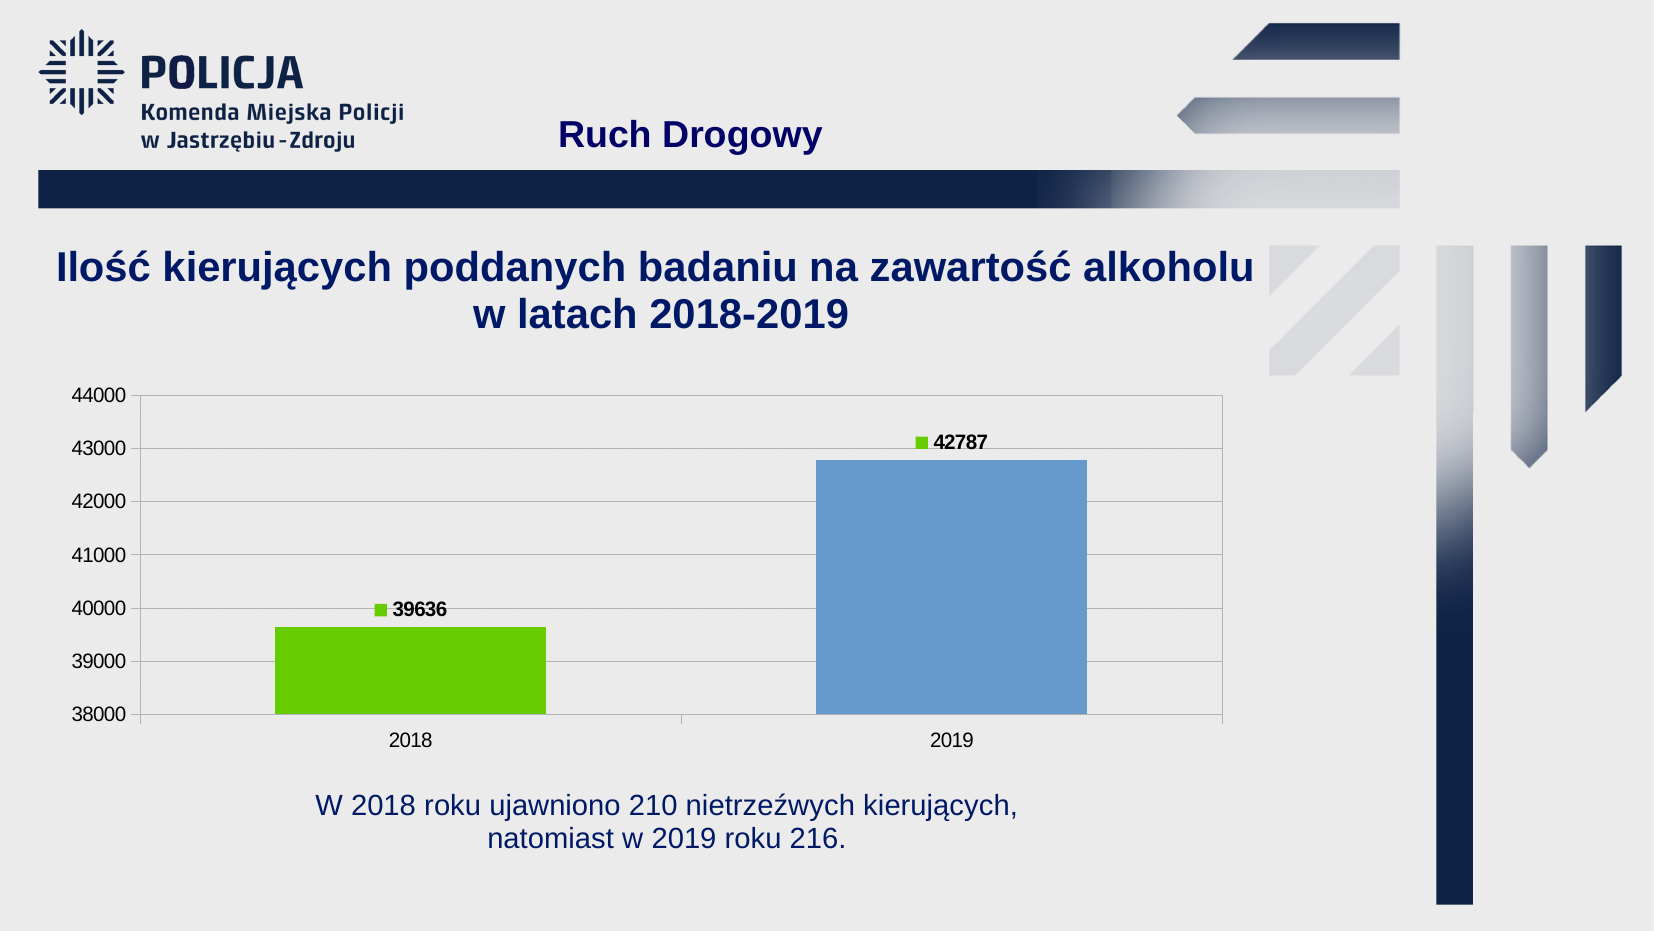

Ruch Drogowy
# Ilość kierujących poddanych badaniu na zawartość alkoholu w latach 2018-2019
### Chart
| Category | Kolumna 2 |
|---|---|
| 2018 | 39636.0 |
| 2019 | 42787.0 |W 2018 roku ujawniono 210 nietrzeźwych kierujących,
natomiast w 2019 roku 216.